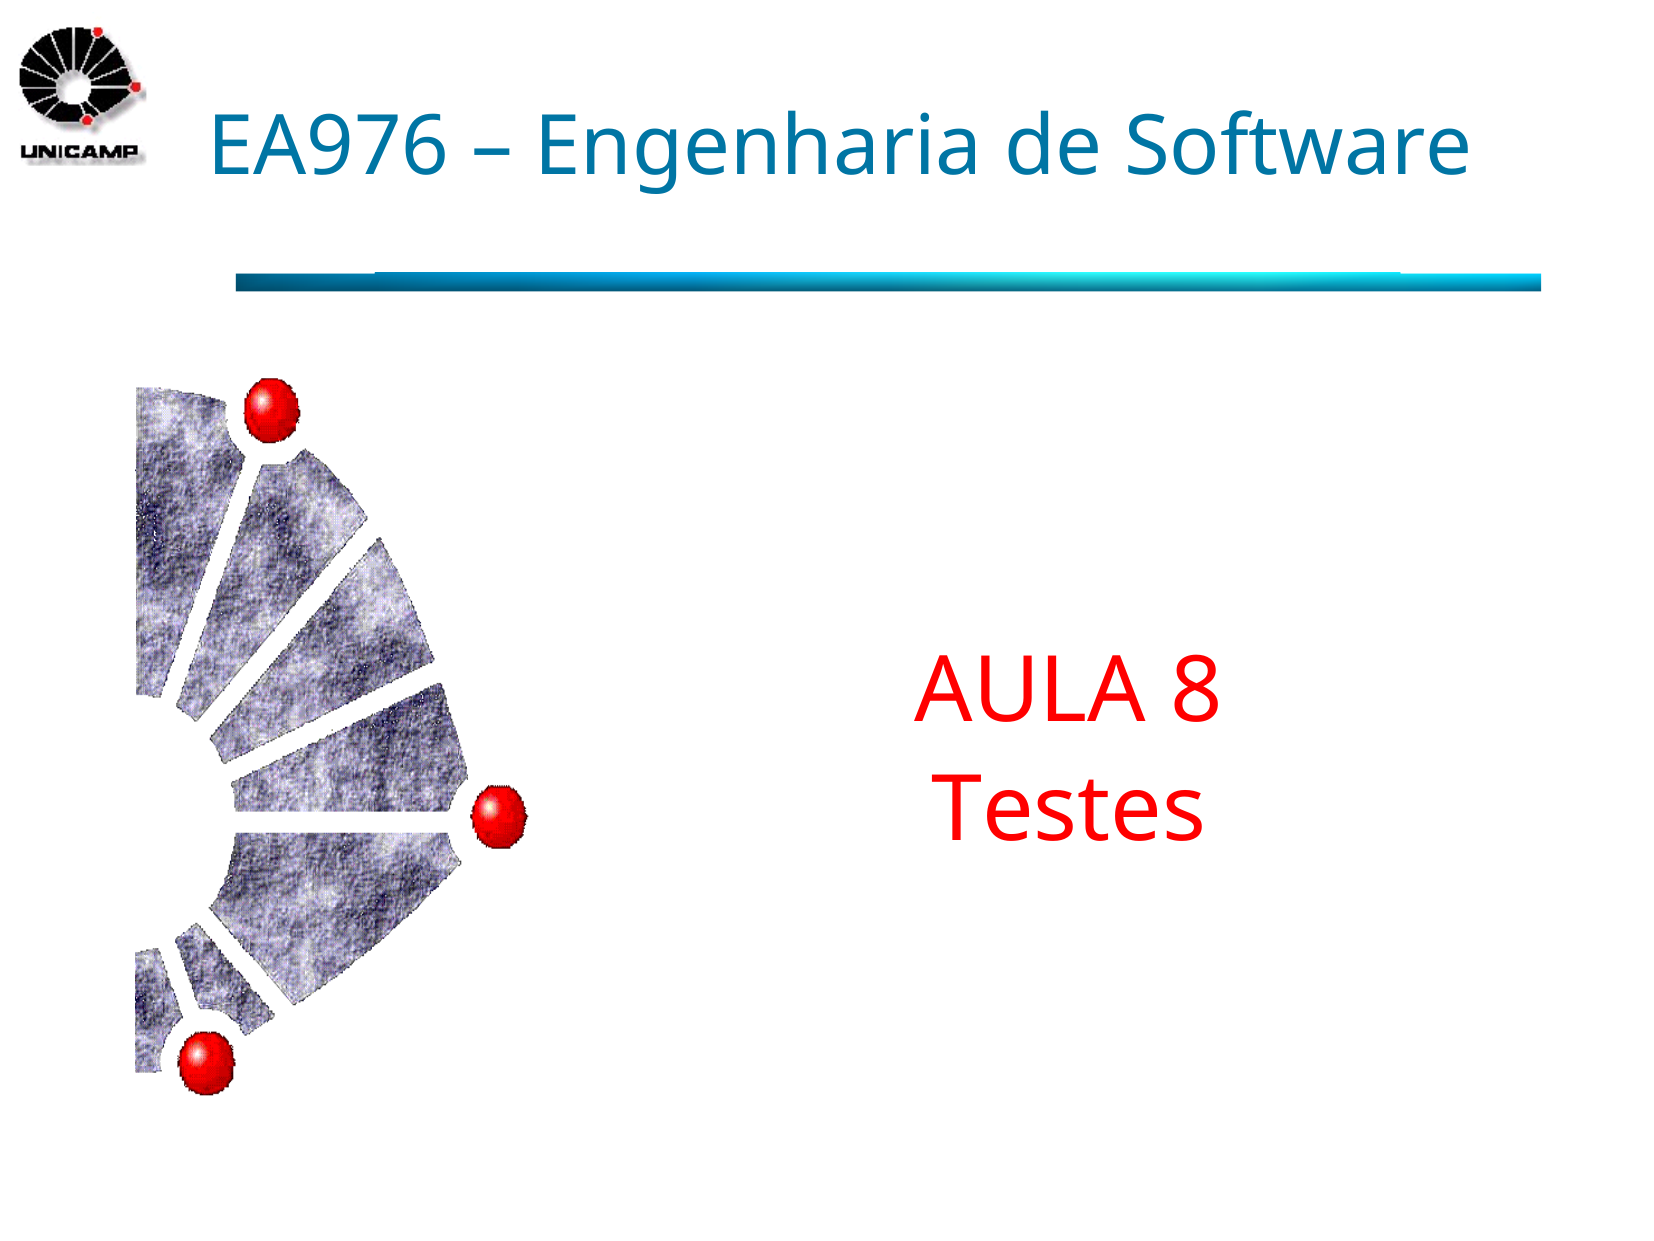

# EA976 – Engenharia de Software
AULA 8
Testes